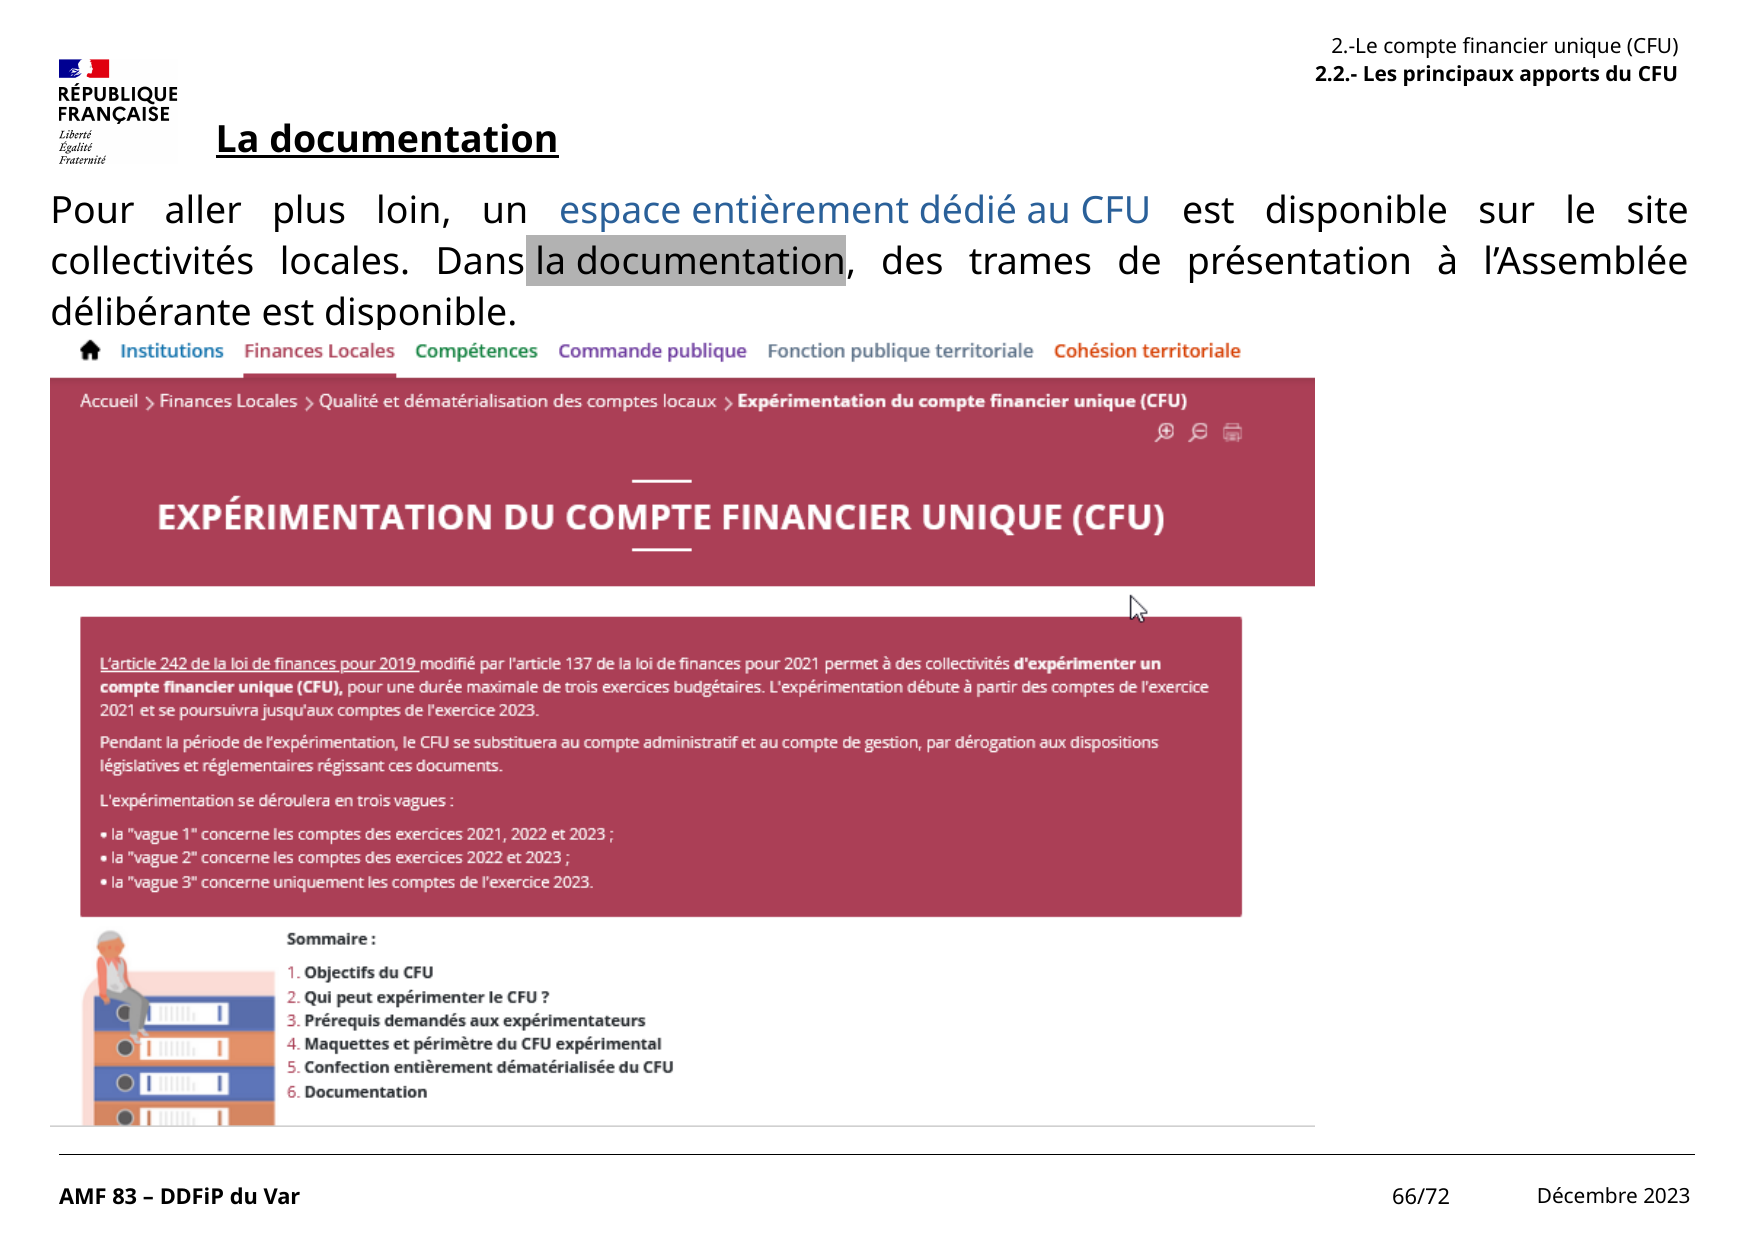

2.-Le compte financier unique (CFU)
2.2.- Les principaux apports du CFU
La documentation
# Pour aller plus loin, un espace entièrement dédié au CFU est disponible sur le site collectivités locales. Dans la documentation, des trames de présentation à l’Assemblée délibérante est disponible.